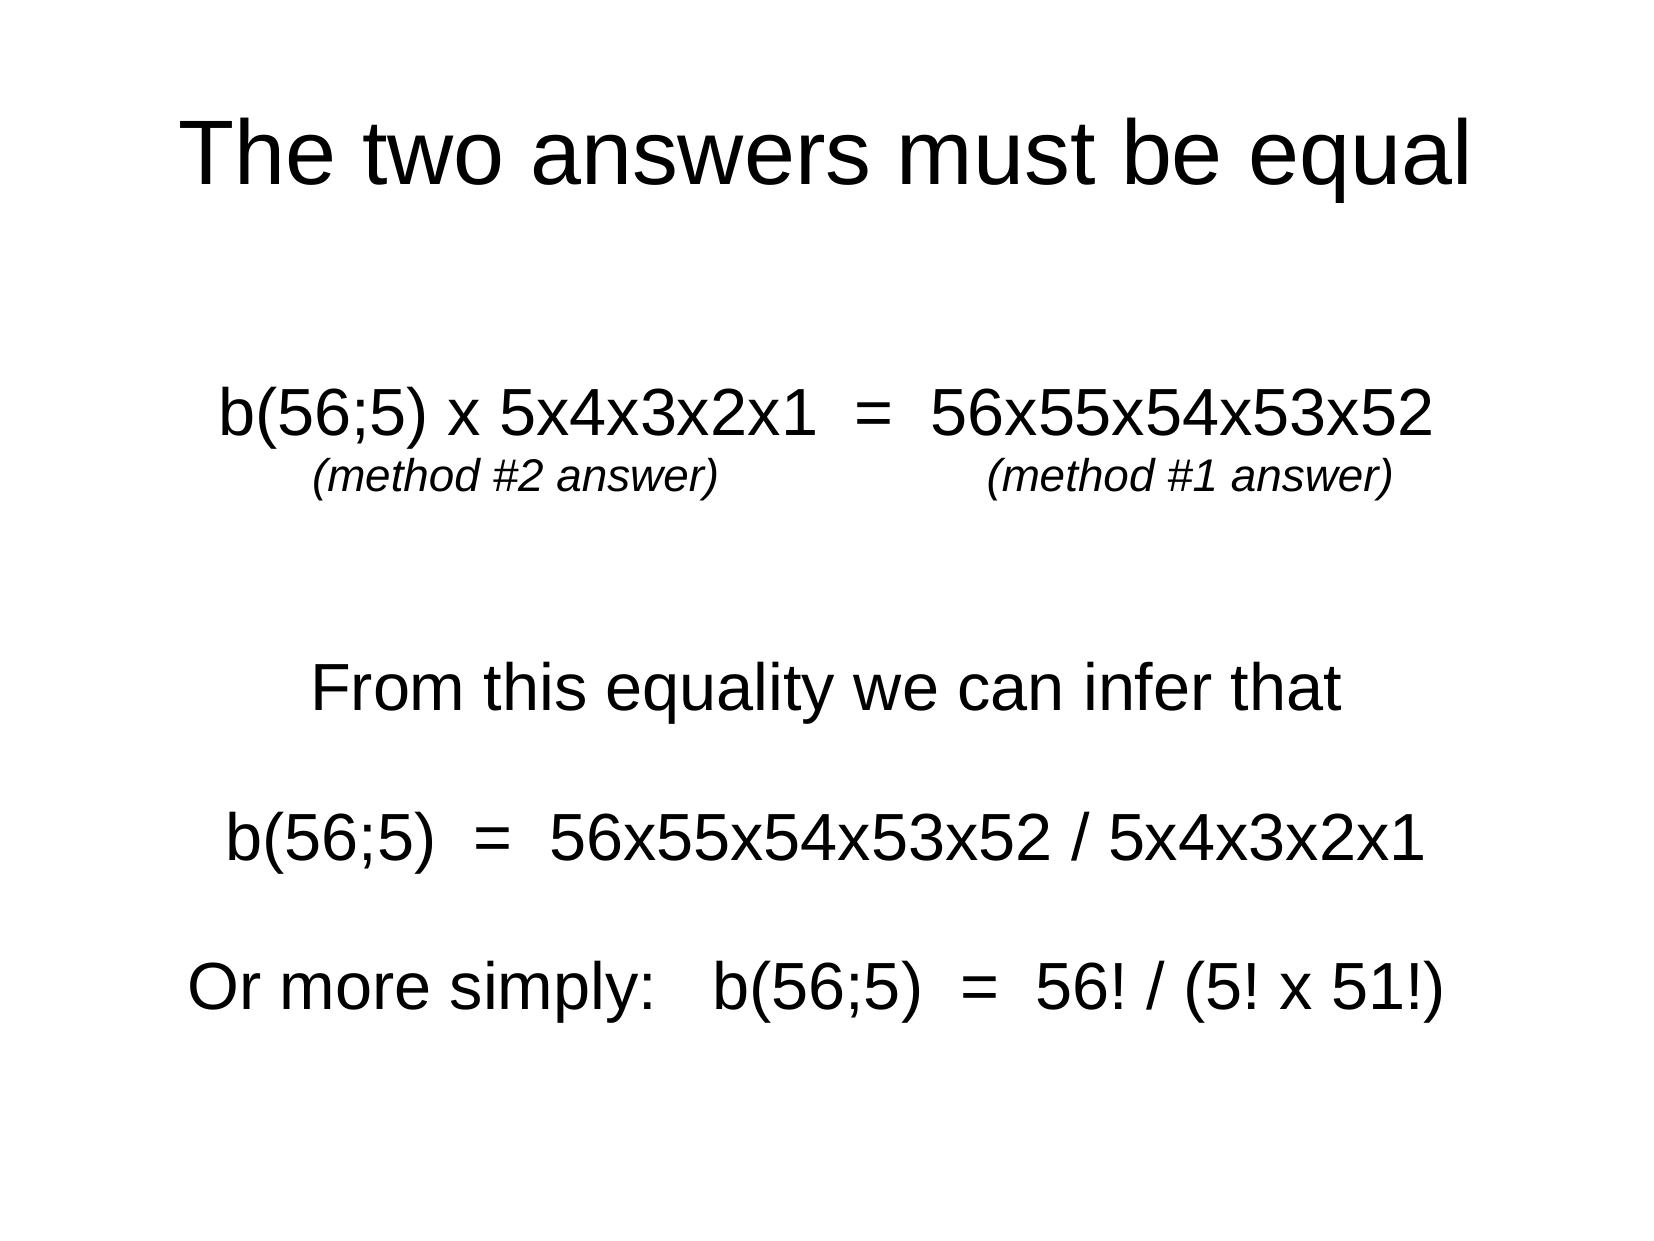

# The two answers must be equal
b(56;5) x 5x4x3x2x1 = 56x55x54x53x52
 (method #2 answer) (method #1 answer)
From this equality we can infer that
b(56;5) = 56x55x54x53x52 / 5x4x3x2x1
Or more simply: b(56;5) = 56! / (5! x 51!)